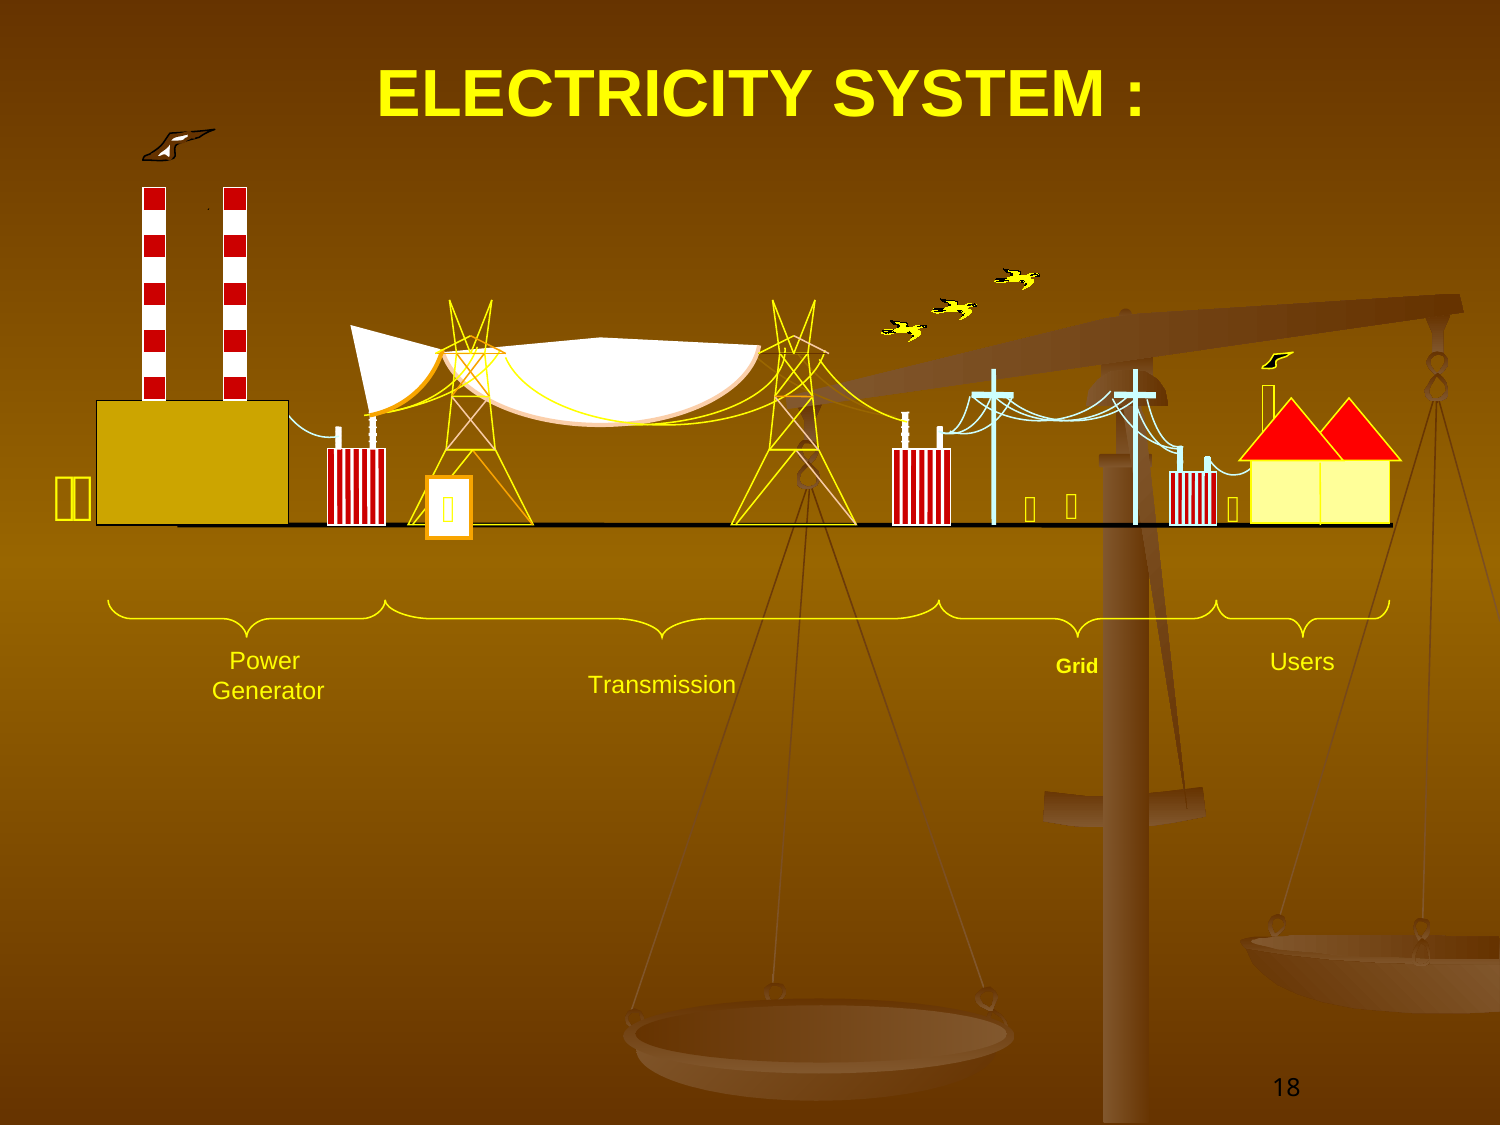

ELECTRICITY SYSTEM :






Power
Generator
Users
Grid
Transmission